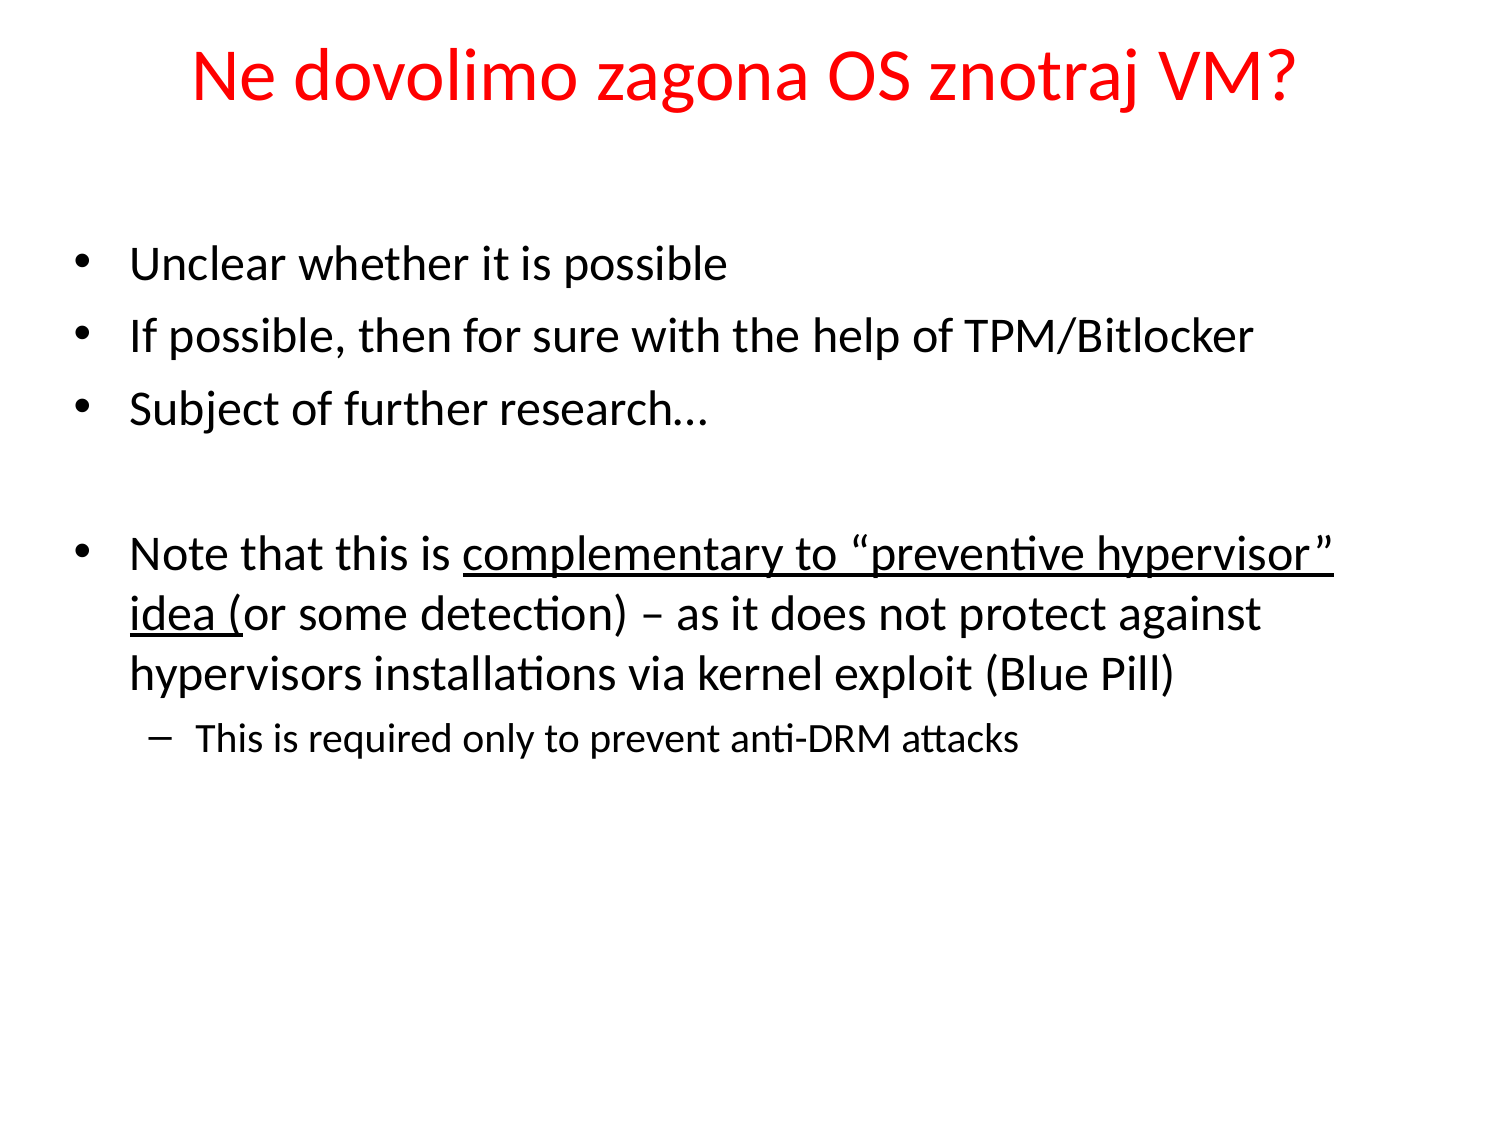

# Ne dovolimo zagona OS znotraj VM?
Unclear whether it is possible
If possible, then for sure with the help of TPM/Bitlocker
Subject of further research…
Note that this is complementary to “preventive hypervisor” idea (or some detection) – as it does not protect against hypervisors installations via kernel exploit (Blue Pill)
This is required only to prevent anti-DRM attacks